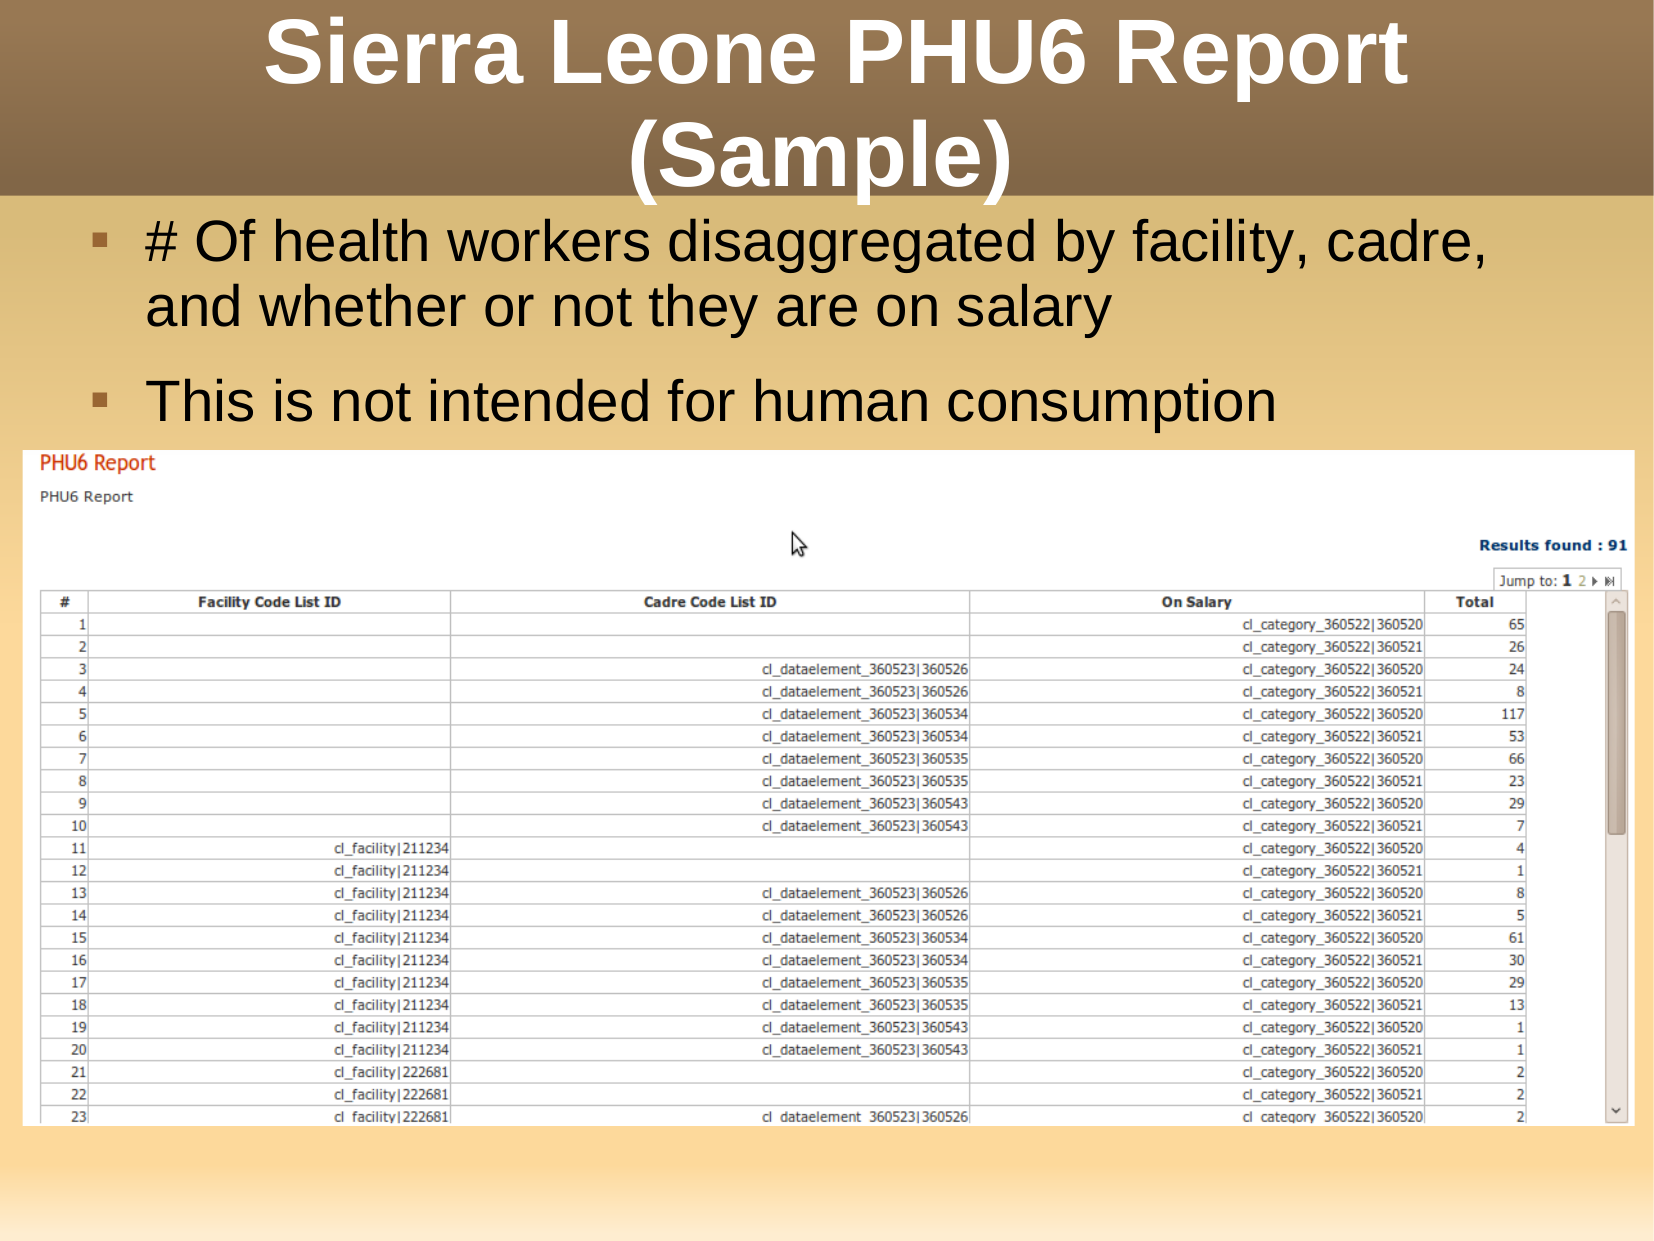

# Sierra Leone PHU6 Report (Sample)
# Of health workers disaggregated by facility, cadre, and whether or not they are on salary
This is not intended for human consumption